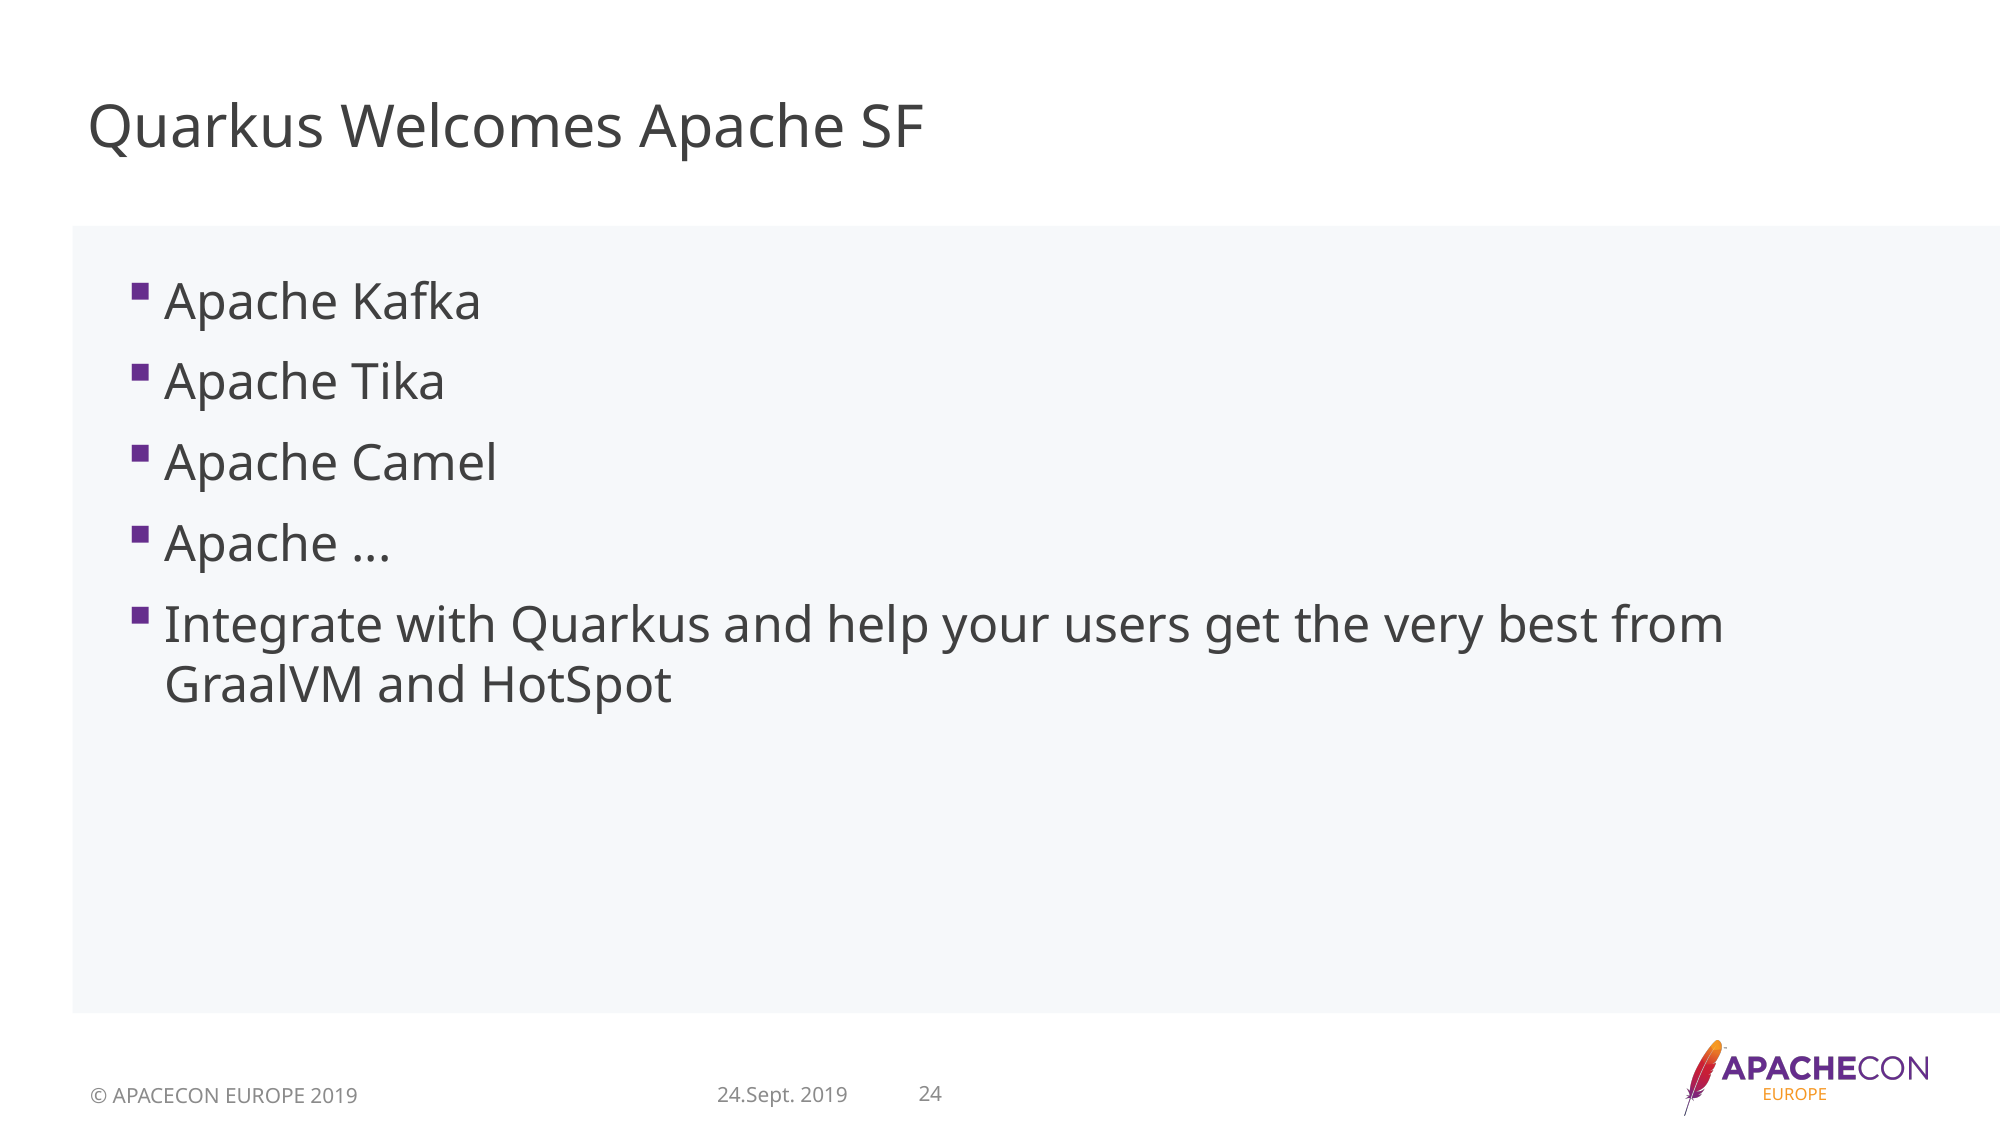

# Quarkus Welcomes Apache SF
Apache Kafka
Apache Tika
Apache Camel
Apache ...
Integrate with Quarkus and help your users get the very best from GraalVM and HotSpot
© APACECON EUROPE 2019
24.Sept. 2019